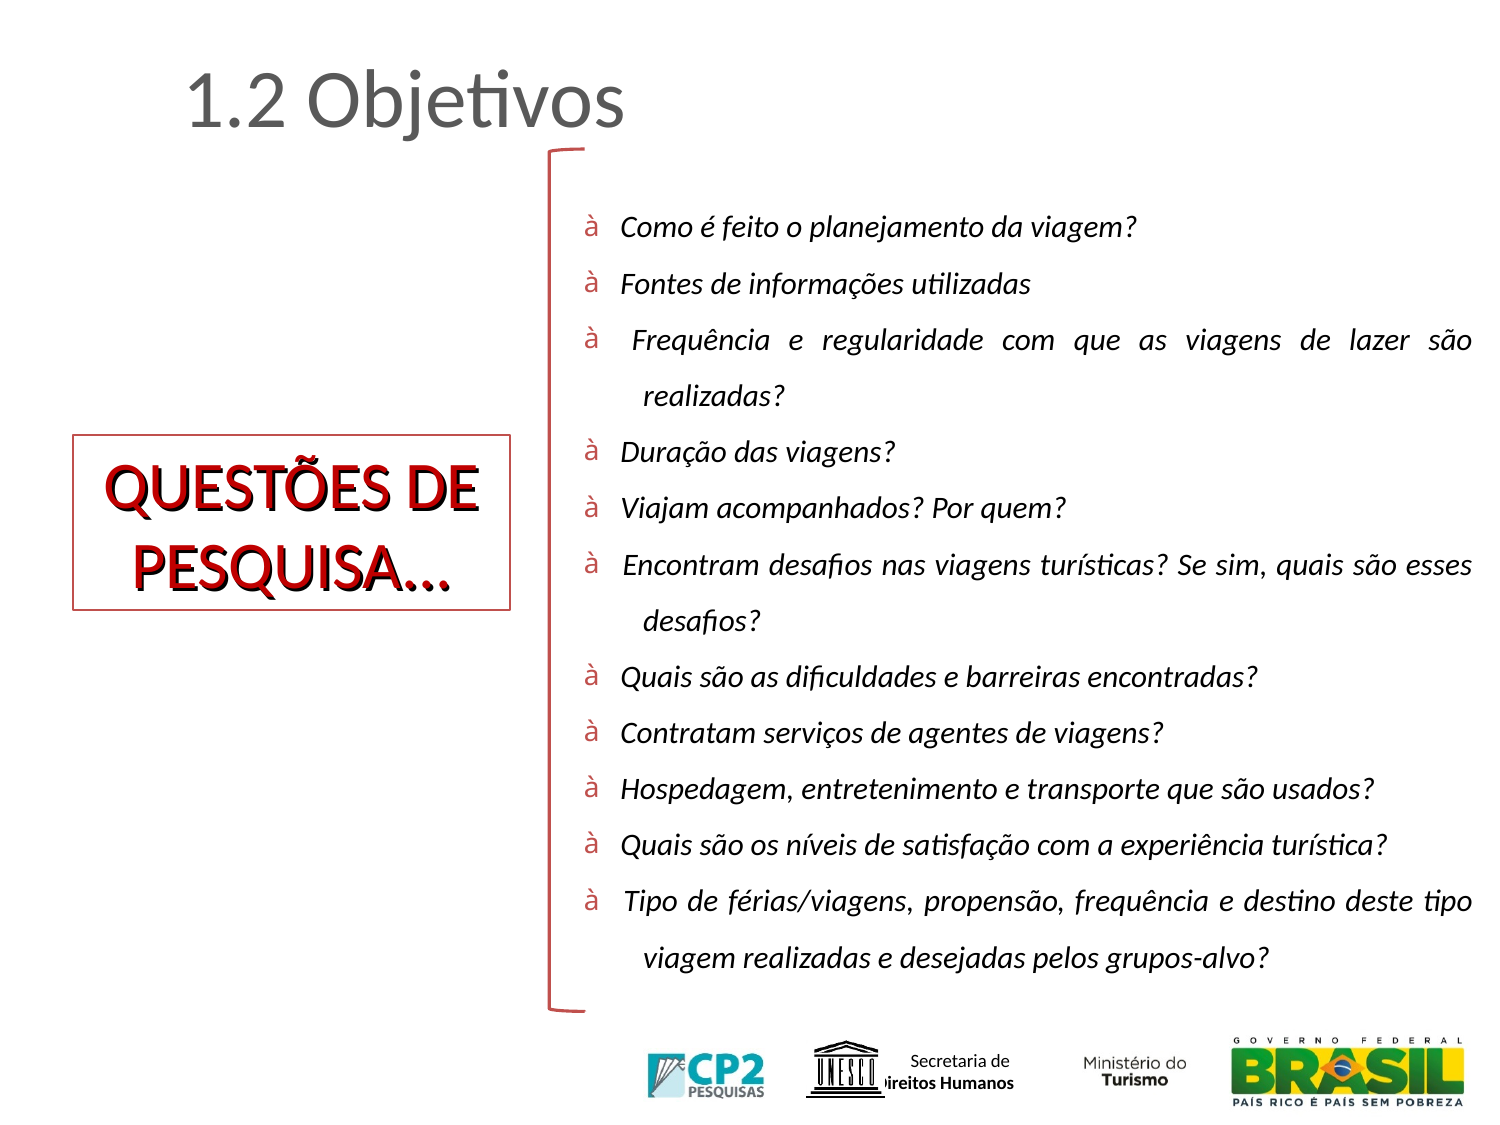

# 1.2 Objetivos
 Como é feito o planejamento da viagem?
 Fontes de informações utilizadas
 Frequência e regularidade com que as viagens de lazer são realizadas?
 Duração das viagens?
 Viajam acompanhados? Por quem?
 Encontram desafios nas viagens turísticas? Se sim, quais são esses desafios?
 Quais são as dificuldades e barreiras encontradas?
 Contratam serviços de agentes de viagens?
 Hospedagem, entretenimento e transporte que são usados?
 Quais são os níveis de satisfação com a experiência turística?
 Tipo de férias/viagens, propensão, frequência e destino deste tipo viagem realizadas e desejadas pelos grupos-alvo?
Questões de pesquisa...